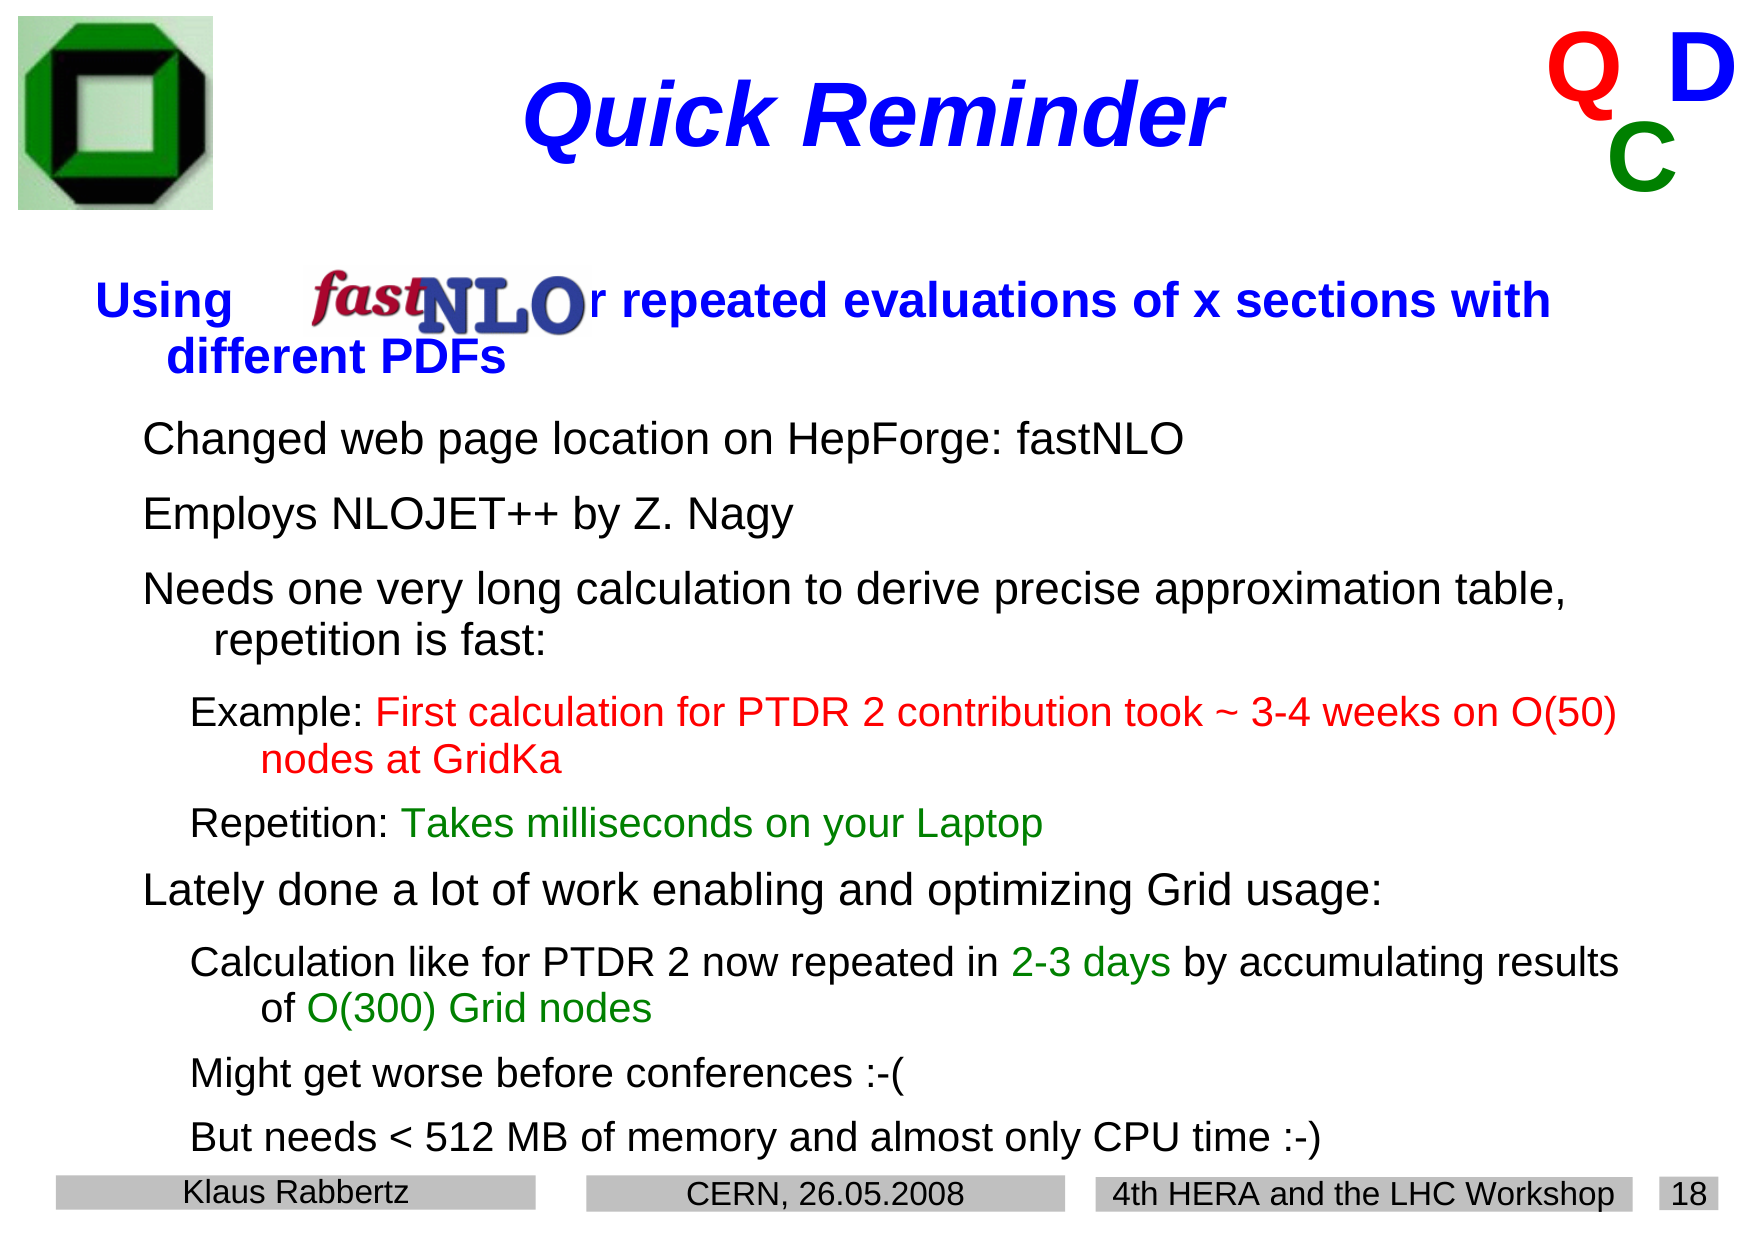

# Quick Reminder
Using for repeated evaluations of x sections with different PDFs
Changed web page location on HepForge: fastNLO
Employs NLOJET++ by Z. Nagy
Needs one very long calculation to derive precise approximation table, repetition is fast:
Example: First calculation for PTDR 2 contribution took ~ 3-4 weeks on O(50) nodes at GridKa
Repetition: Takes milliseconds on your Laptop
Lately done a lot of work enabling and optimizing Grid usage:
Calculation like for PTDR 2 now repeated in 2-3 days by accumulating results of O(300) Grid nodes
Might get worse before conferences :-(
But needs < 512 MB of memory and almost only CPU time :-)